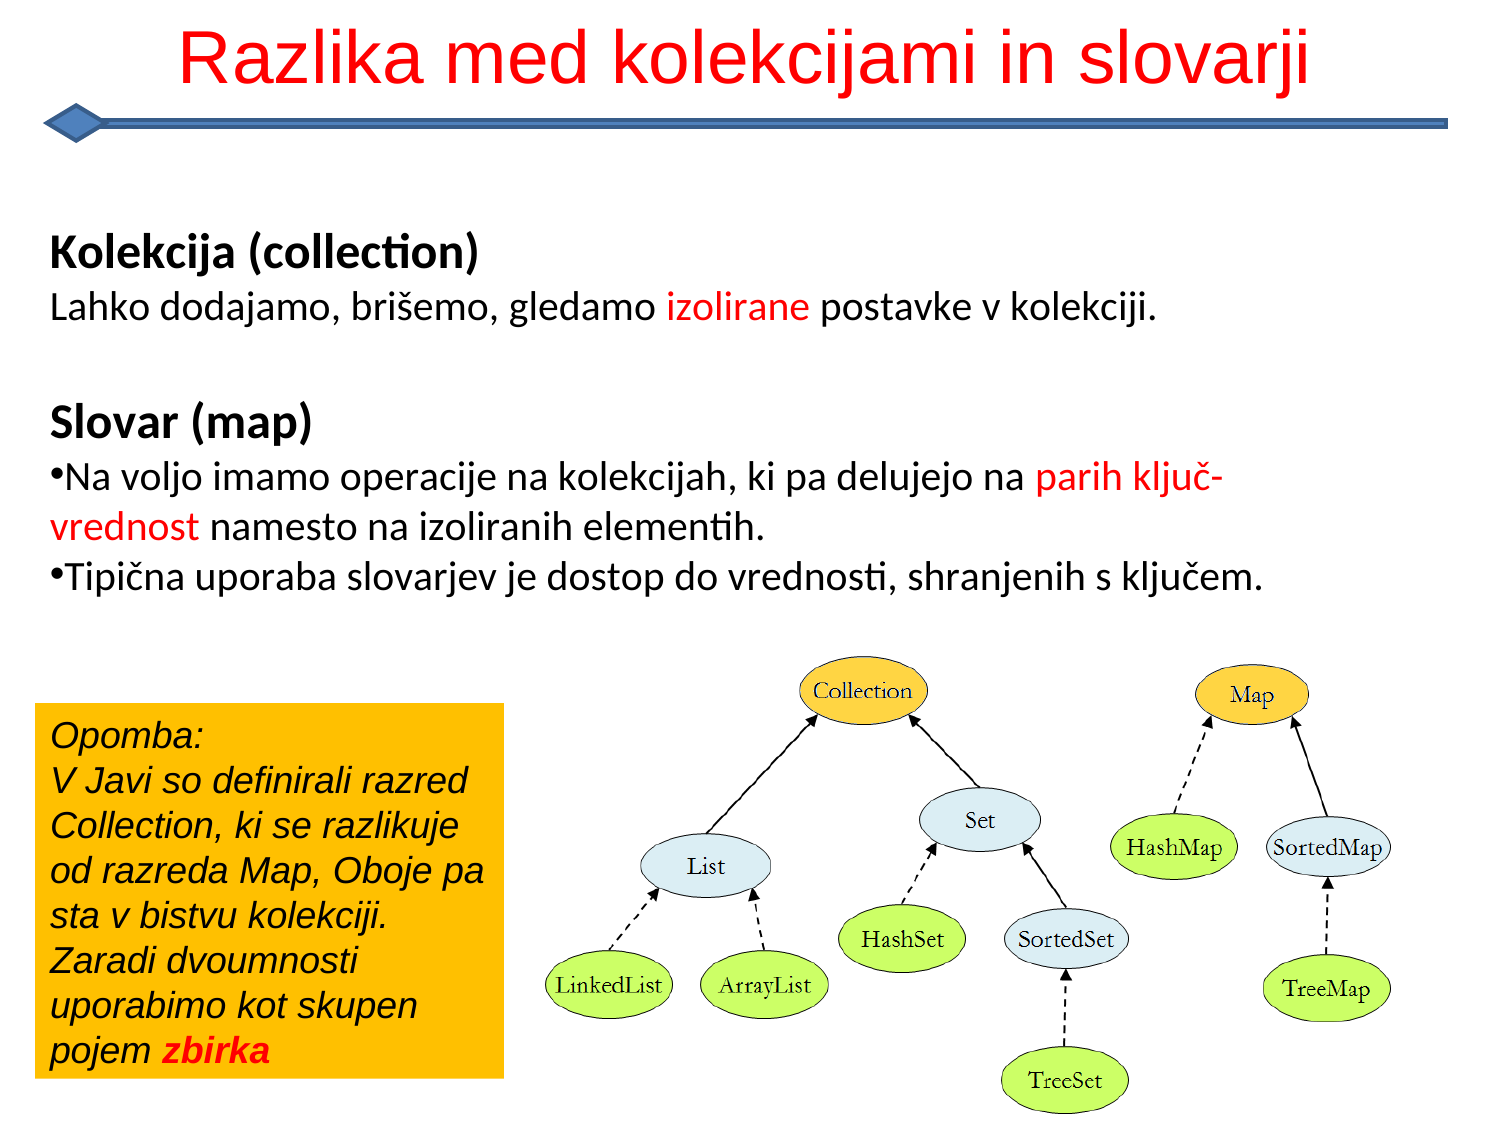

# Razlika med kolekcijami in slovarji
Kolekcija (collection)
Lahko dodajamo, brišemo, gledamo izolirane postavke v kolekciji.
Slovar (map)
Na voljo imamo operacije na kolekcijah, ki pa delujejo na parih ključ-vrednost namesto na izoliranih elementih.
Tipična uporaba slovarjev je dostop do vrednosti, shranjenih s ključem.
Opomba:
V Javi so definirali razred Collection, ki se razlikuje od razreda Map, Oboje pa sta v bistvu kolekciji. Zaradi dvoumnosti uporabimo kot skupen pojem zbirka